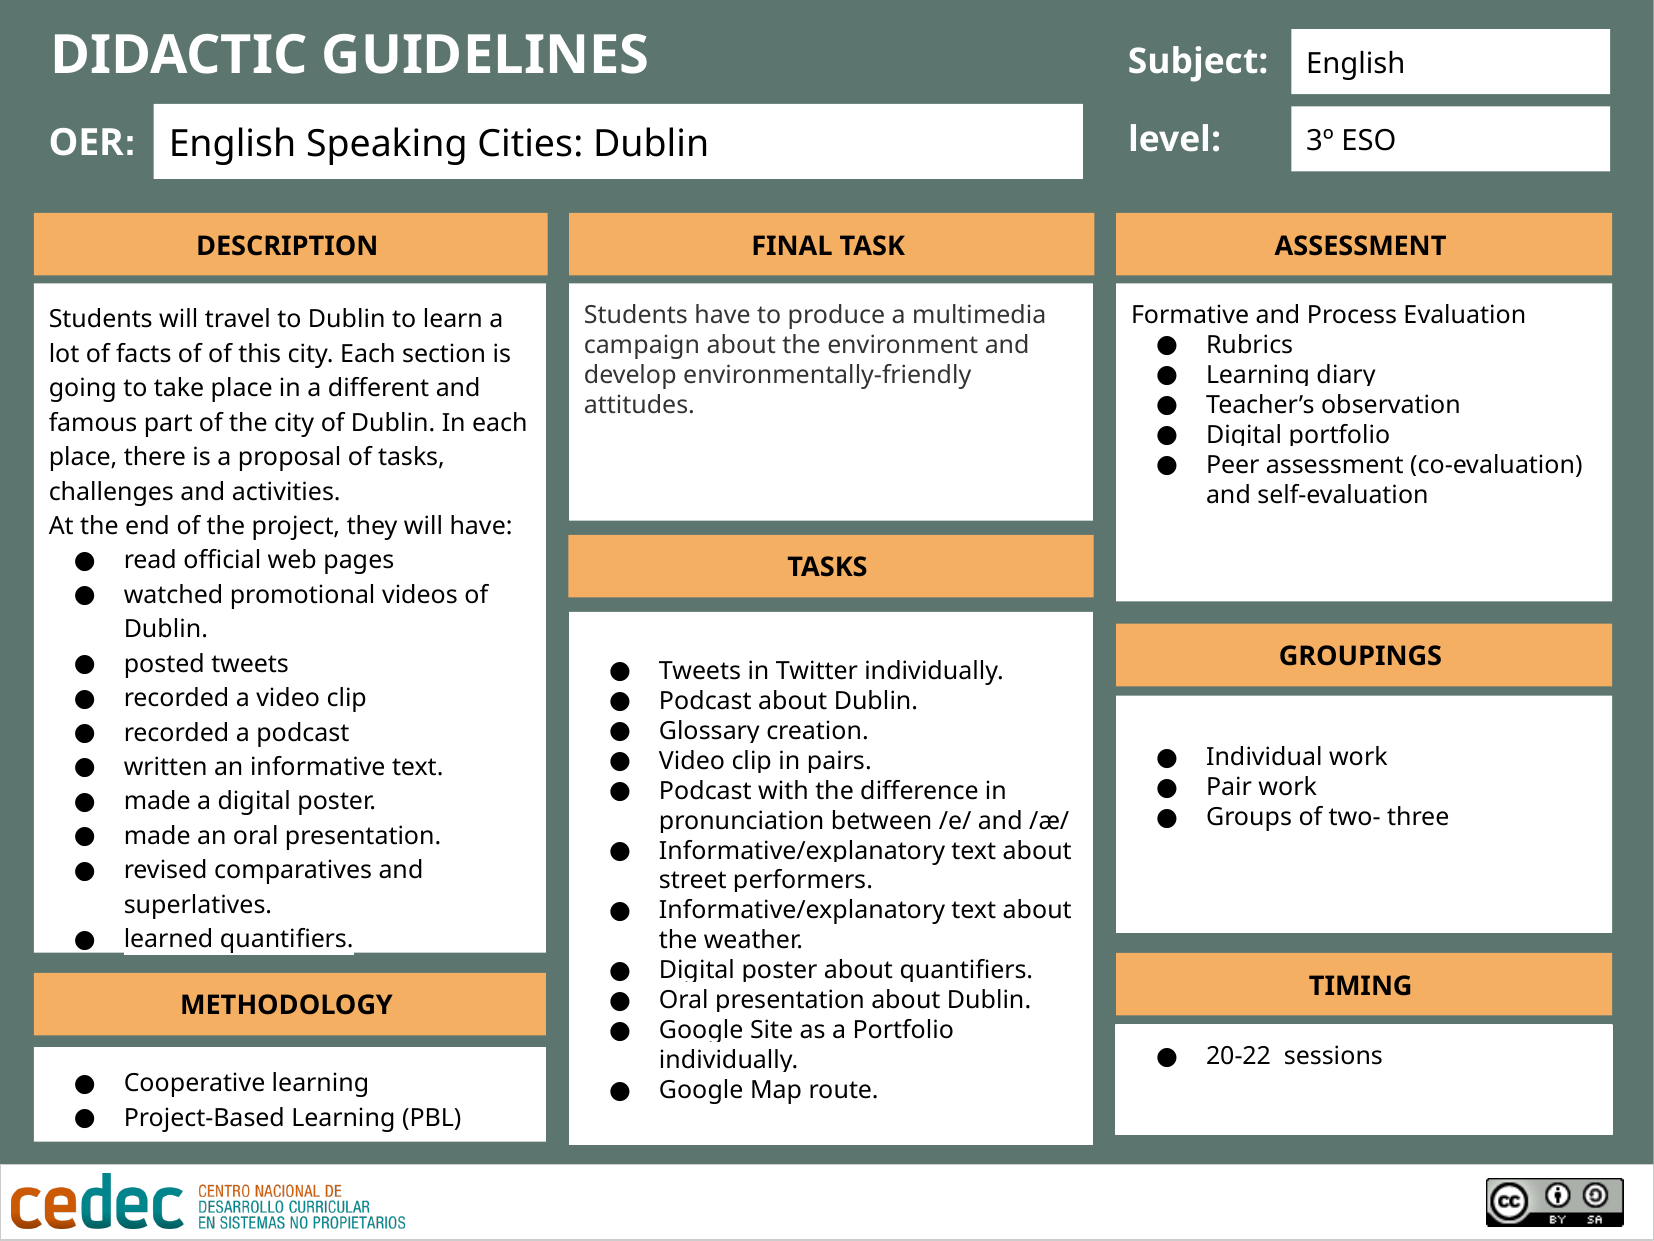

DIDACTIC GUIDELINES
English
Subject:
English Speaking Cities: Dublin
3º ESO
level:
OER:
DESCRIPTION
FINAL TASK
ASSESSMENT
Students will travel to Dublin to learn a lot of facts of of this city. Each section is going to take place in a different and famous part of the city of Dublin. In each place, there is a proposal of tasks, challenges and activities.
At the end of the project, they will have:
read official web pages
watched promotional videos of Dublin.
posted tweets
recorded a video clip
recorded a podcast
written an informative text.
made a digital poster.
made an oral presentation.
revised comparatives and superlatives.
learned quantifiers.
Students have to produce a multimedia campaign about the environment and develop environmentally-friendly attitudes.
Formative and Process Evaluation
Rubrics
Learning diary
Teacher’s observation
Digital portfolio
Peer assessment (co-evaluation) and self-evaluation
TASKS
Tweets in Twitter individually.
Podcast about Dublin.
Glossary creation.
Video clip in pairs.
Podcast with the difference in pronunciation between /e/ and /æ/
Informative/explanatory text about street performers.
Informative/explanatory text about the weather.
Digital poster about quantifiers.
Oral presentation about Dublin.
Google Site as a Portfolio individually.
Google Map route.
GROUPINGS
Individual work
Pair work
Groups of two- three
TIMING
METHODOLOGY
20-22 sessions
Cooperative learning
Project-Based Learning (PBL)